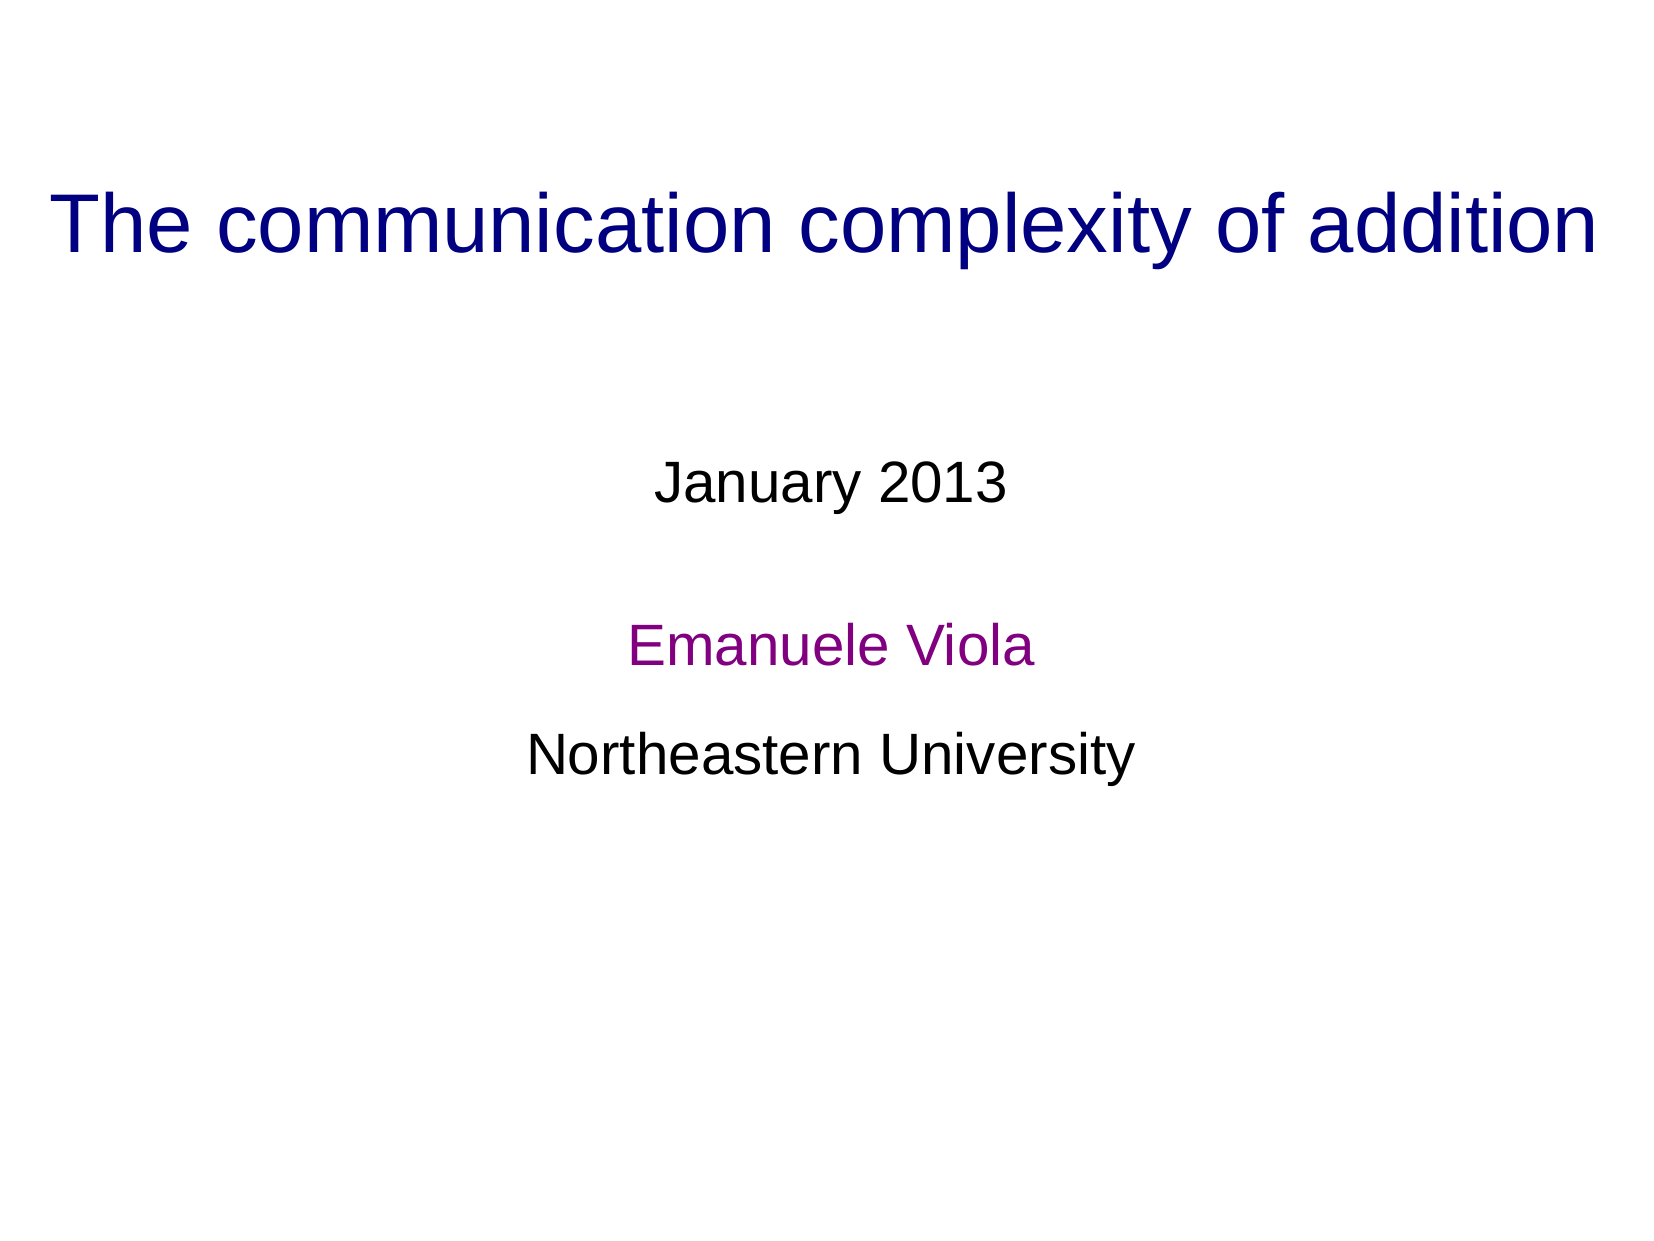

# The communication complexity of addition
January 2013
Emanuele Viola
Northeastern University